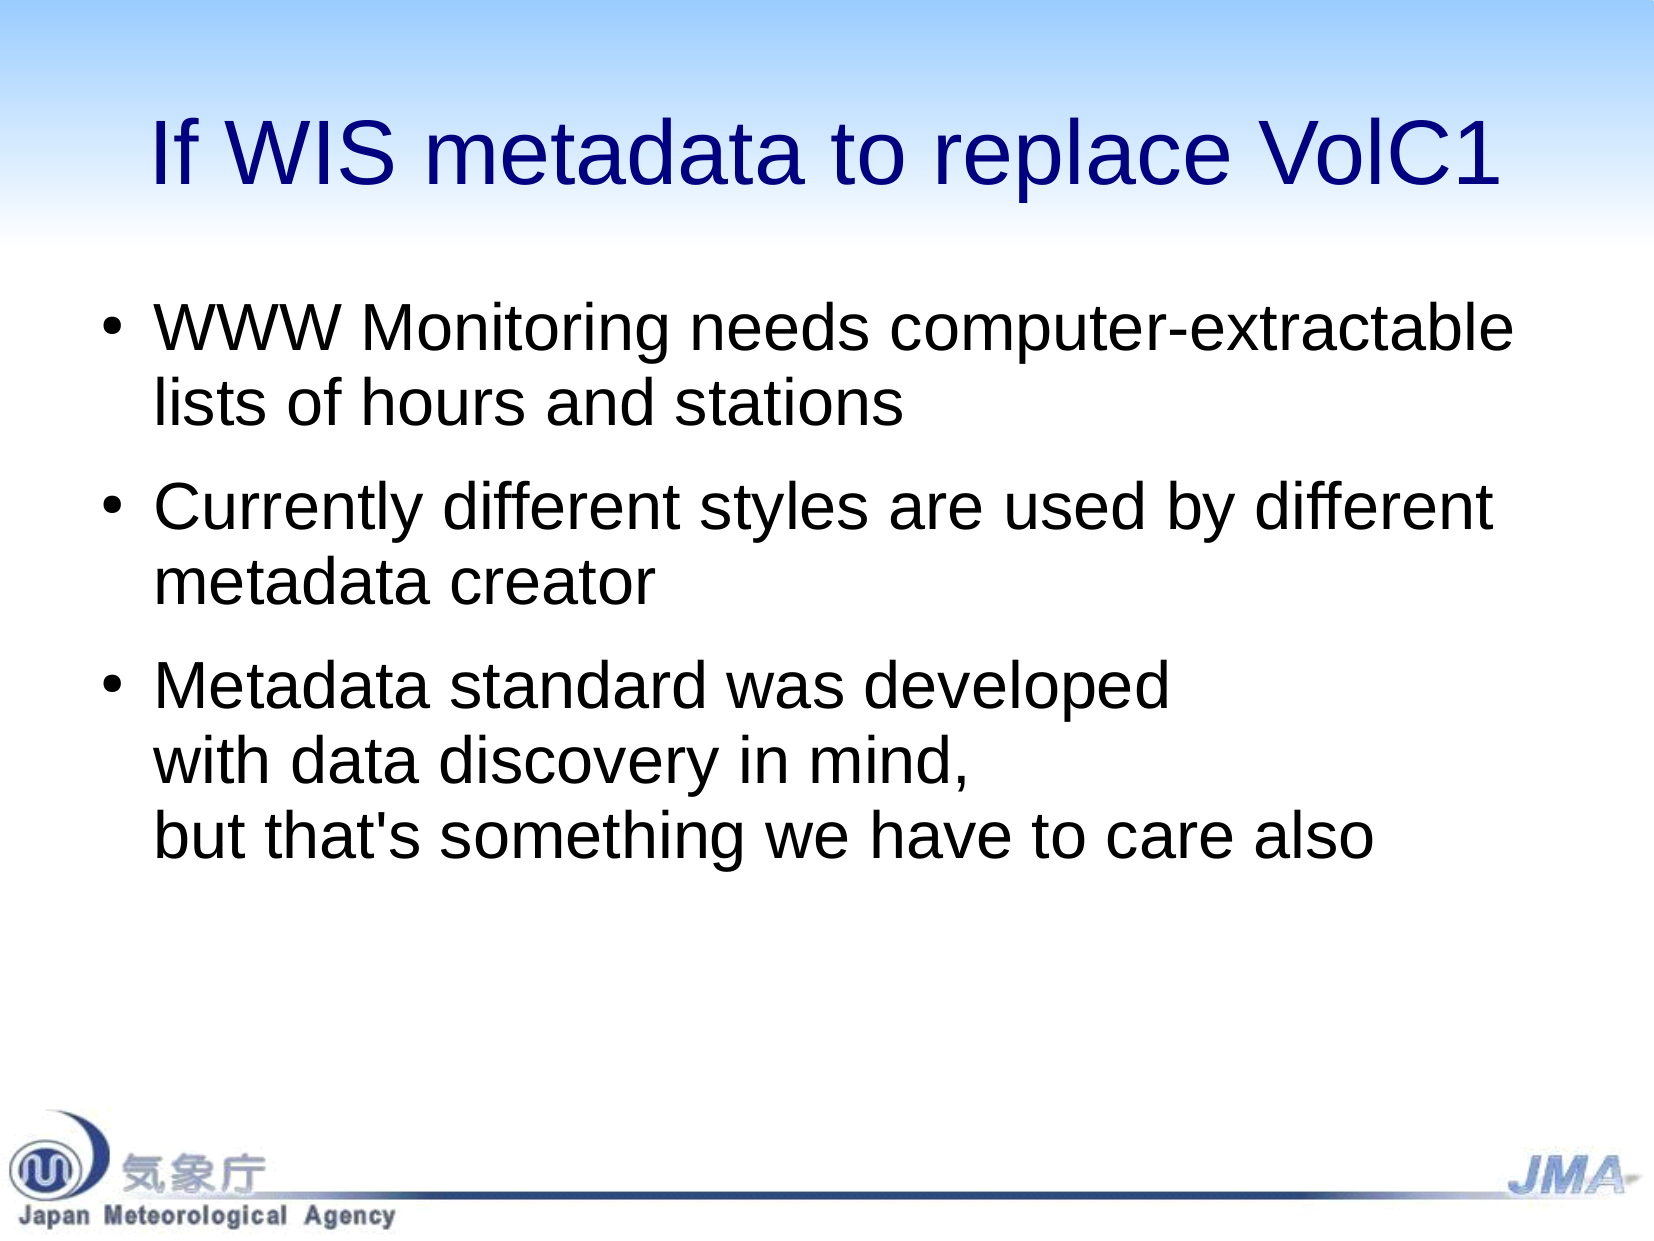

# If WIS metadata to replace VolC1
WWW Monitoring needs computer-extractable lists of hours and stations
Currently different styles are used by different metadata creator
Metadata standard was developed
with data discovery in mind,
but that's something we have to care also